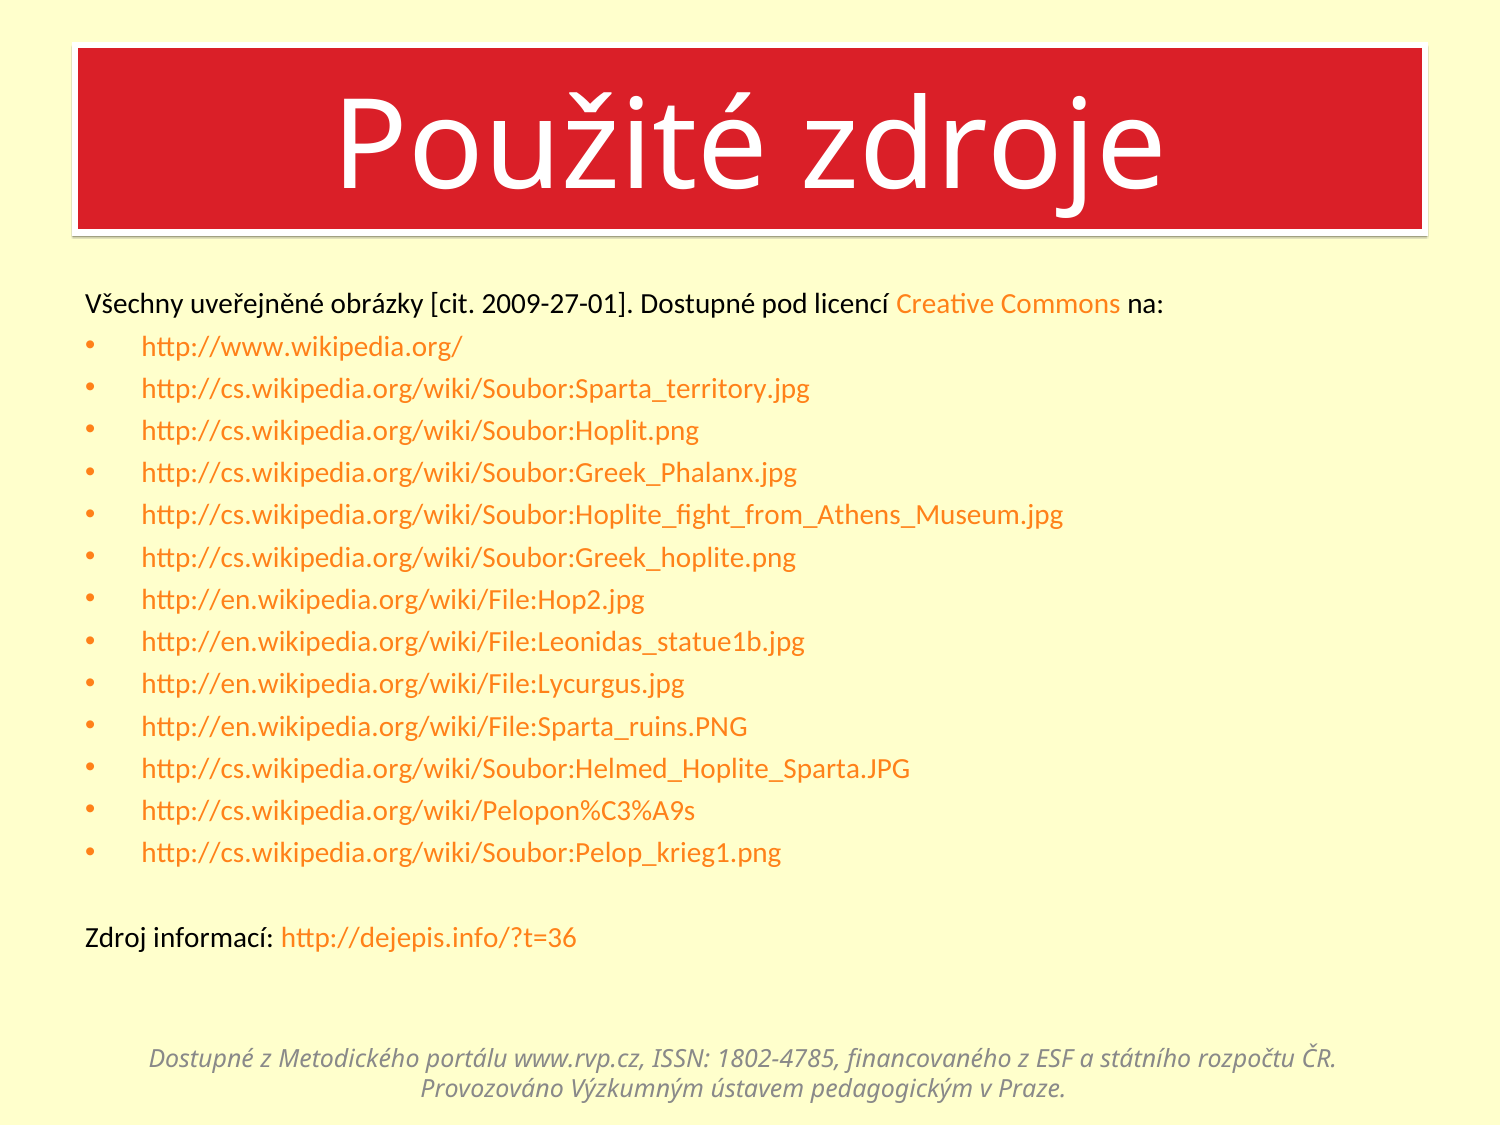

# Použité zdroje
Všechny uveřejněné obrázky [cit. 2009-27-01]. Dostupné pod licencí Creative Commons na:
http://www.wikipedia.org/
http://cs.wikipedia.org/wiki/Soubor:Sparta_territory.jpg
http://cs.wikipedia.org/wiki/Soubor:Hoplit.png
http://cs.wikipedia.org/wiki/Soubor:Greek_Phalanx.jpg
http://cs.wikipedia.org/wiki/Soubor:Hoplite_fight_from_Athens_Museum.jpg
http://cs.wikipedia.org/wiki/Soubor:Greek_hoplite.png
http://en.wikipedia.org/wiki/File:Hop2.jpg
http://en.wikipedia.org/wiki/File:Leonidas_statue1b.jpg
http://en.wikipedia.org/wiki/File:Lycurgus.jpg
http://en.wikipedia.org/wiki/File:Sparta_ruins.PNG
http://cs.wikipedia.org/wiki/Soubor:Helmed_Hoplite_Sparta.JPG
http://cs.wikipedia.org/wiki/Pelopon%C3%A9s
http://cs.wikipedia.org/wiki/Soubor:Pelop_krieg1.png
Zdroj informací: http://dejepis.info/?t=36
Dostupné z Metodického portálu www.rvp.cz, ISSN: 1802-4785, financovaného z ESF a státního rozpočtu ČR. Provozováno Výzkumným ústavem pedagogickým v Praze.